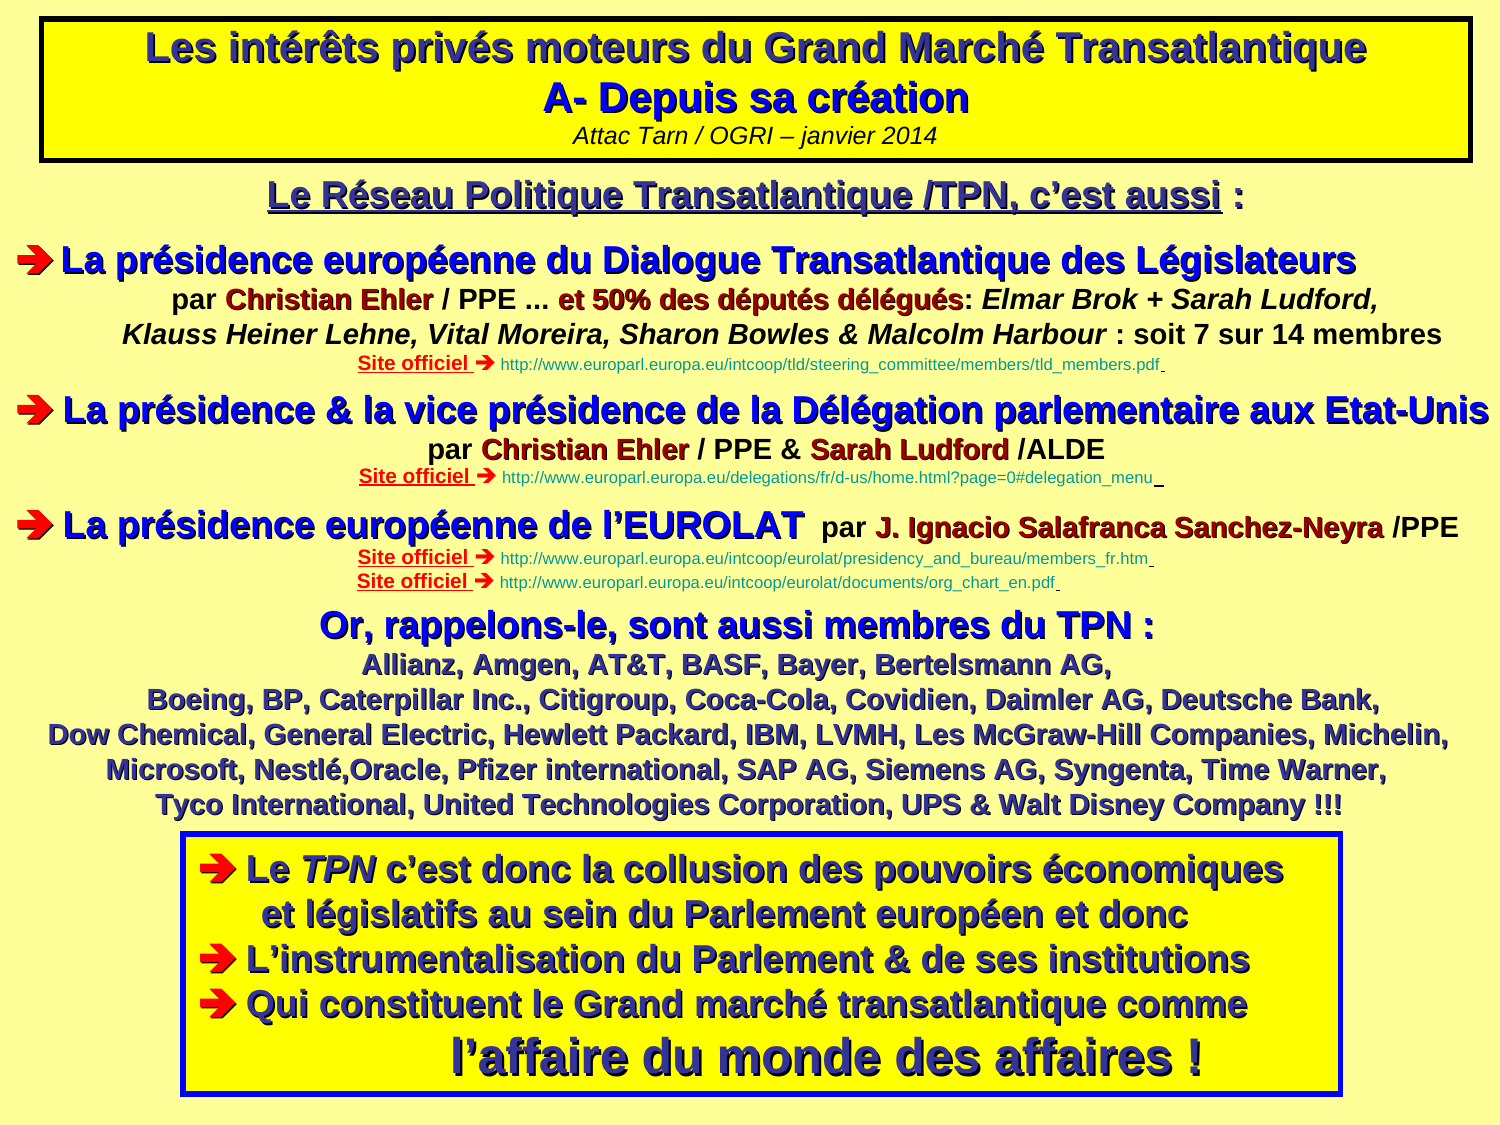

Le Réseau Politique Transatlantique /TPN, c’est aussi :
 La présidence européenne du Dialogue Transatlantique des Législateurs
 par Christian Ehler / PPE ... et 50% des députés délégués: Elmar Brok + Sarah Ludford,
 Klauss Heiner Lehne, Vital Moreira, Sharon Bowles & Malcolm Harbour : soit 7 sur 14 membres
 La présidence & la vice présidence de la Délégation parlementaire aux Etat-Unis
 par Christian Ehler / PPE & Sarah Ludford /ALDE
 La présidence européenne de l’EUROLAT par J. Ignacio Salafranca Sanchez-Neyra /PPE
 Or, rappelons-le, sont aussi membres du TPN :
 Allianz, Amgen, AT&T, BASF, Bayer, Bertelsmann AG,
 Boeing, BP, Caterpillar Inc., Citigroup, Coca-Cola, Covidien, Daimler AG, Deutsche Bank,
 Dow Chemical, General Electric, Hewlett Packard, IBM, LVMH, Les McGraw-Hill Companies, Michelin,
 Microsoft, Nestlé,Oracle, Pfizer international, SAP AG, Siemens AG, Syngenta, Time Warner,
 Tyco International, United Technologies Corporation, UPS & Walt Disney Company !!!
Les intérêts privés moteurs du Grand Marché Transatlantique
A- Depuis sa création
Attac Tarn / OGRI – janvier 2014
 Site officiel  http://www.europarl.europa.eu/intcoop/tld/steering_committee/members/tld_members.pdf
Site officiel  http://www.europarl.europa.eu/delegations/fr/d-us/home.html?page=0#delegation_menu
Site officiel  http://www.europarl.europa.eu/intcoop/eurolat/presidency_and_bureau/members_fr.htm
Site officiel  http://www.europarl.europa.eu/intcoop/eurolat/documents/org_chart_en.pdf
 Le TPN c’est donc la collusion des pouvoirs économiques
 et législatifs au sein du Parlement européen et donc
 L’instrumentalisation du Parlement & de ses institutions
 Qui constituent le Grand marché transatlantique comme
 l’affaire du monde des affaires !